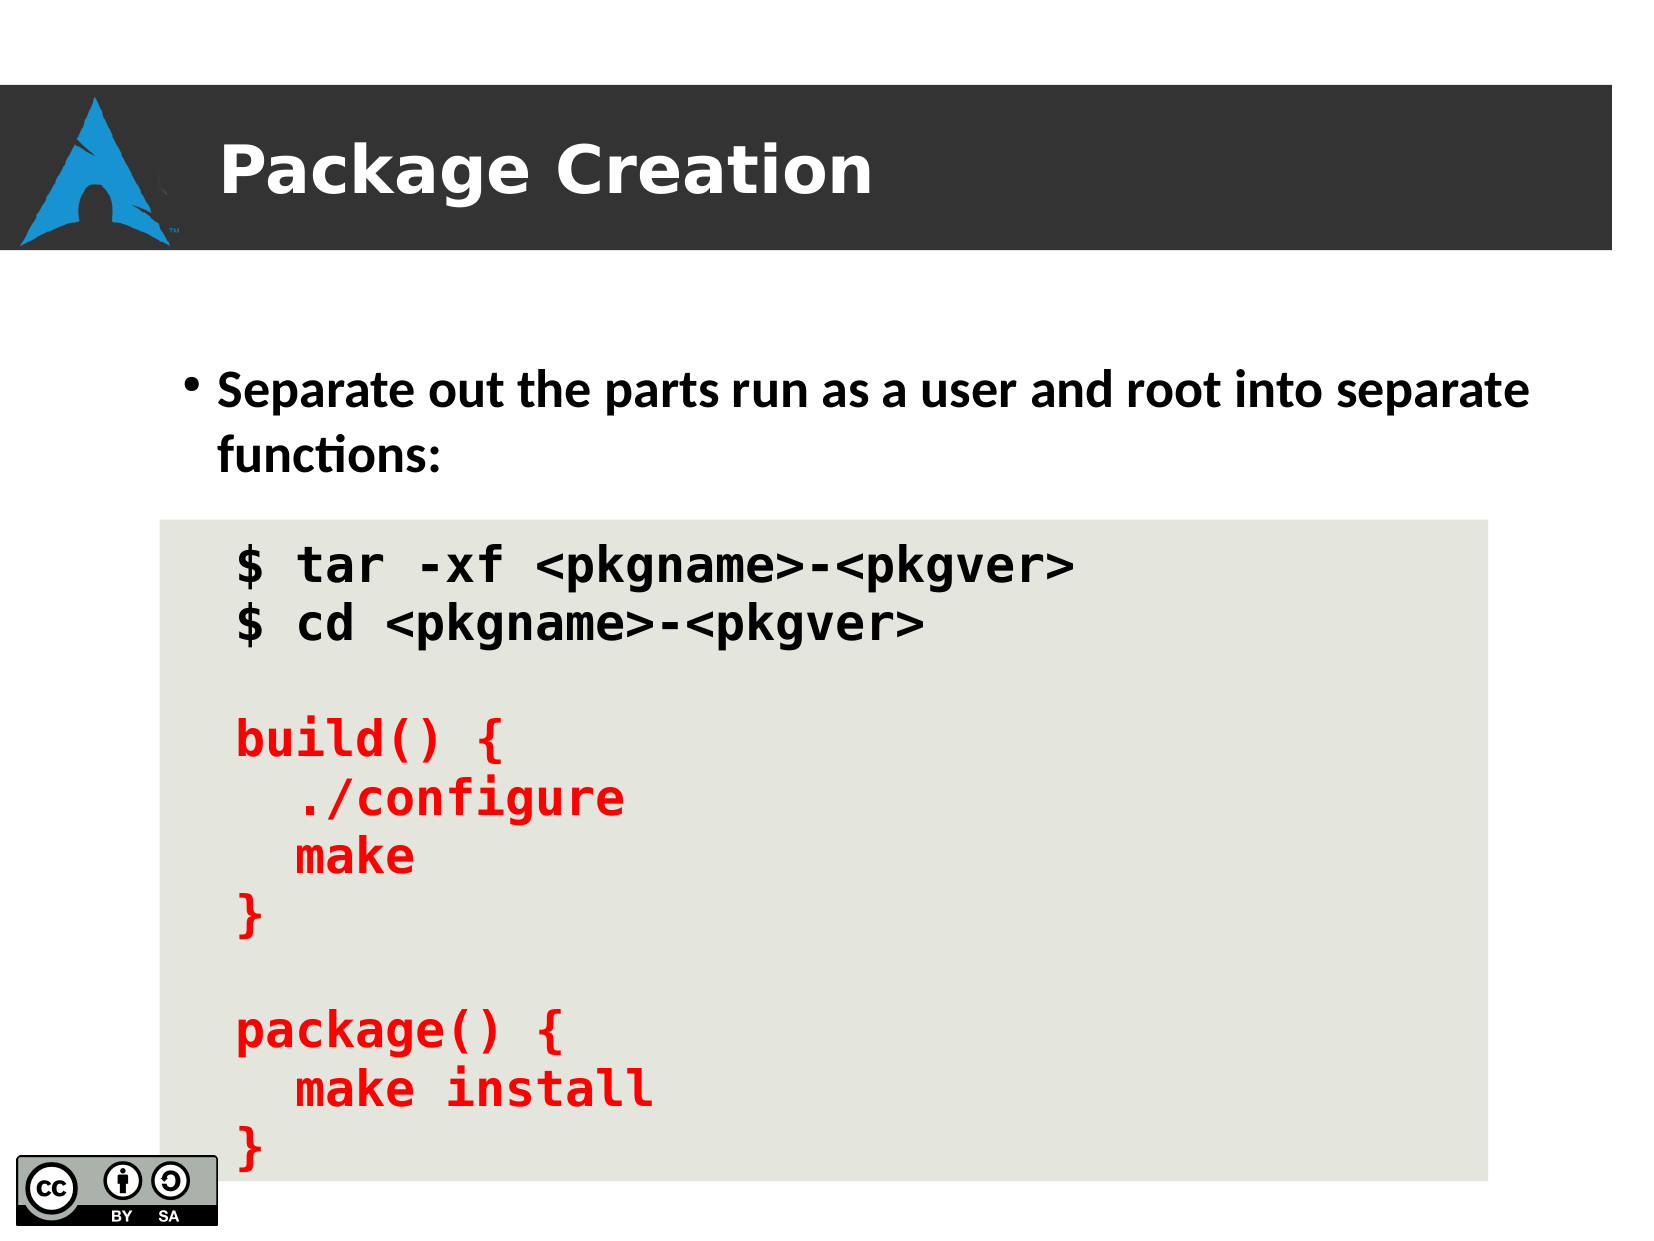

Package Creation
#
Separate out the parts run as a user and root into separate functions:
$ tar -xf <pkgname>-<pkgver>
$ cd <pkgname>-<pkgver>
build() {
 ./configure
 make
}
package() {
 make install
}